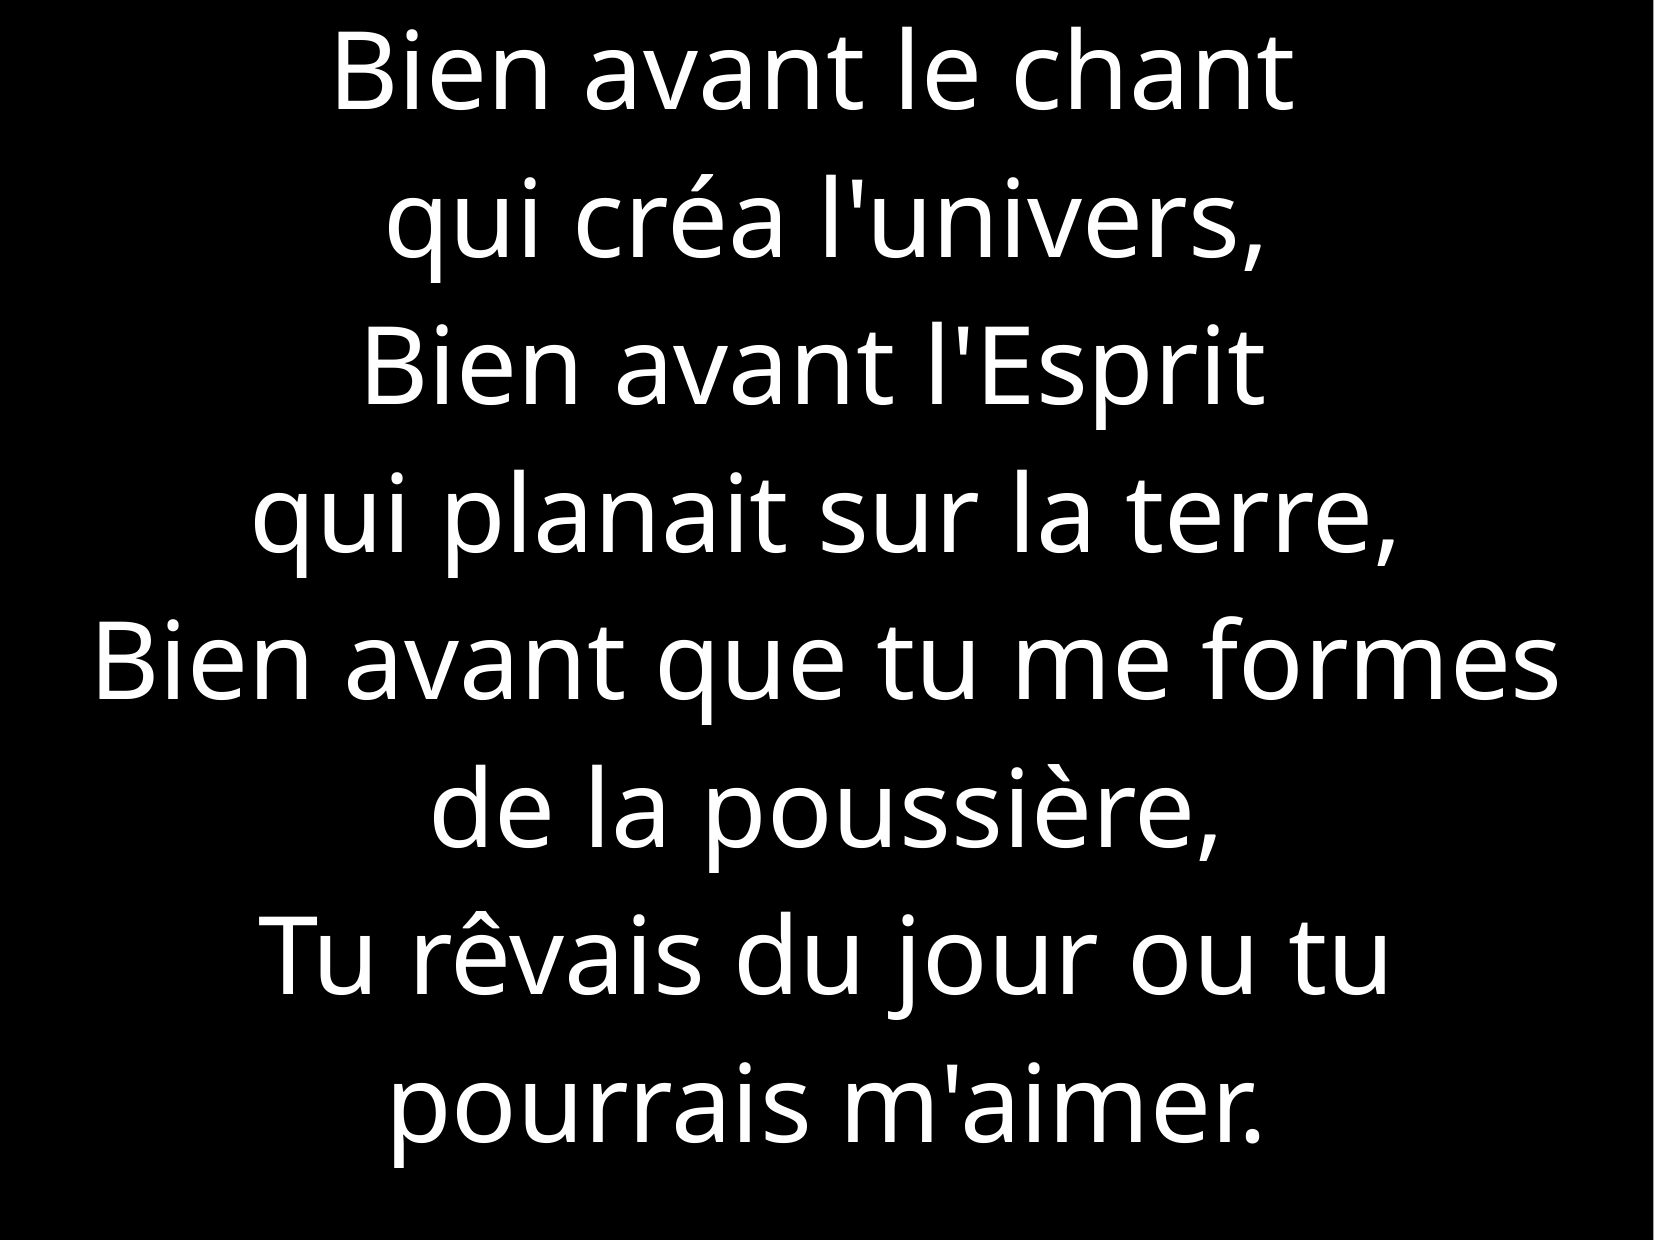

# Bien avant le chant
qui créa l'univers,
Bien avant l'Esprit
qui planait sur la terre,
Bien avant que tu me formes de la poussière,
Tu rêvais du jour ou tu pourrais m'aimer.